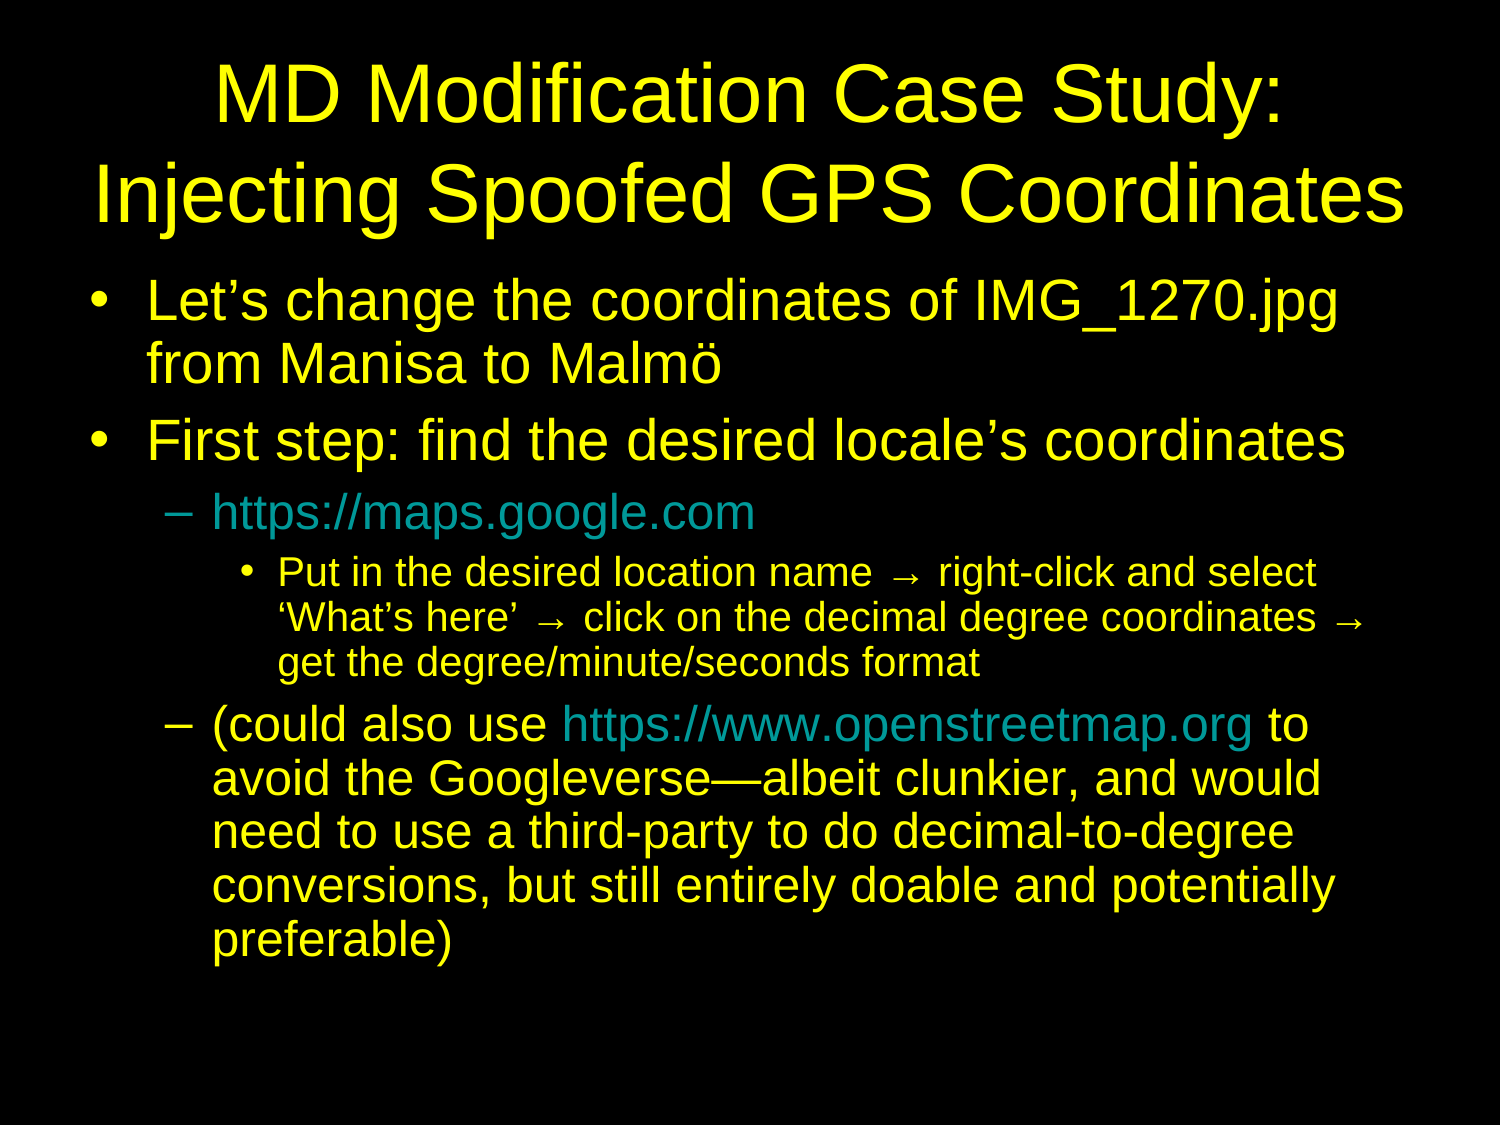

# MD Modification Case Study: Injecting Spoofed GPS Coordinates
Let’s change the coordinates of IMG_1270.jpg from Manisa to Malmö
First step: find the desired locale’s coordinates
https://maps.google.com
Put in the desired location name → right-click and select ‘What’s here’ → click on the decimal degree coordinates → get the degree/minute/seconds format
(could also use https://www.openstreetmap.org to avoid the Googleverse—albeit clunkier, and would need to use a third-party to do decimal-to-degree conversions, but still entirely doable and potentially preferable)